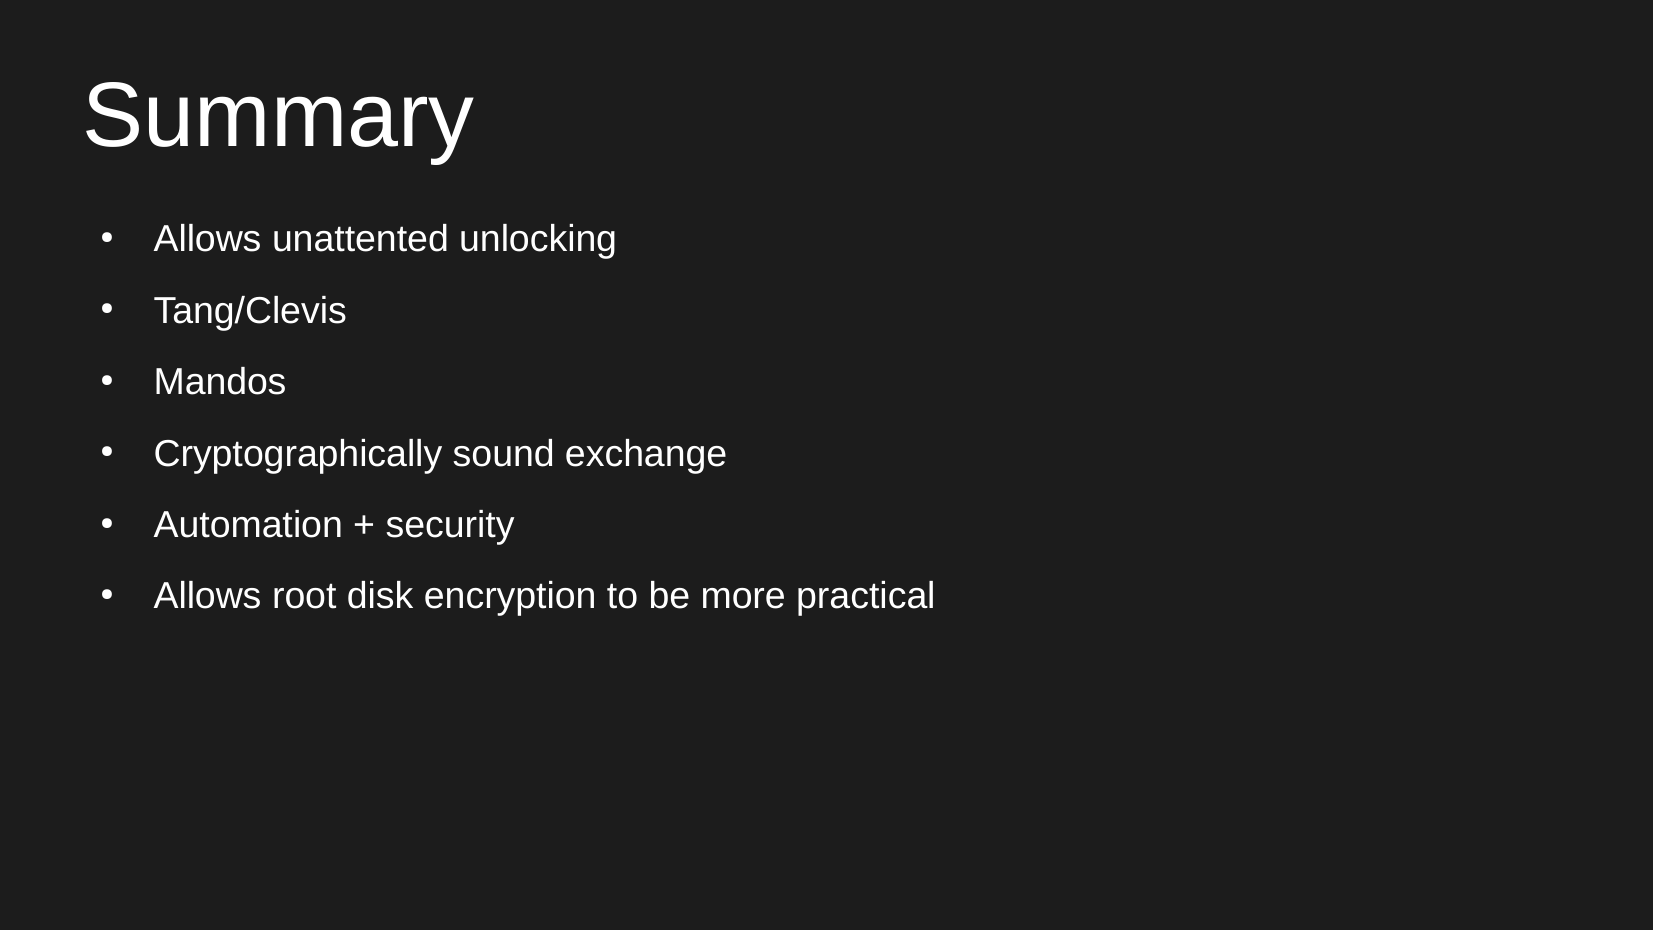

# Summary
Allows unattented unlocking
Tang/Clevis
Mandos
Cryptographically sound exchange
Automation + security
Allows root disk encryption to be more practical